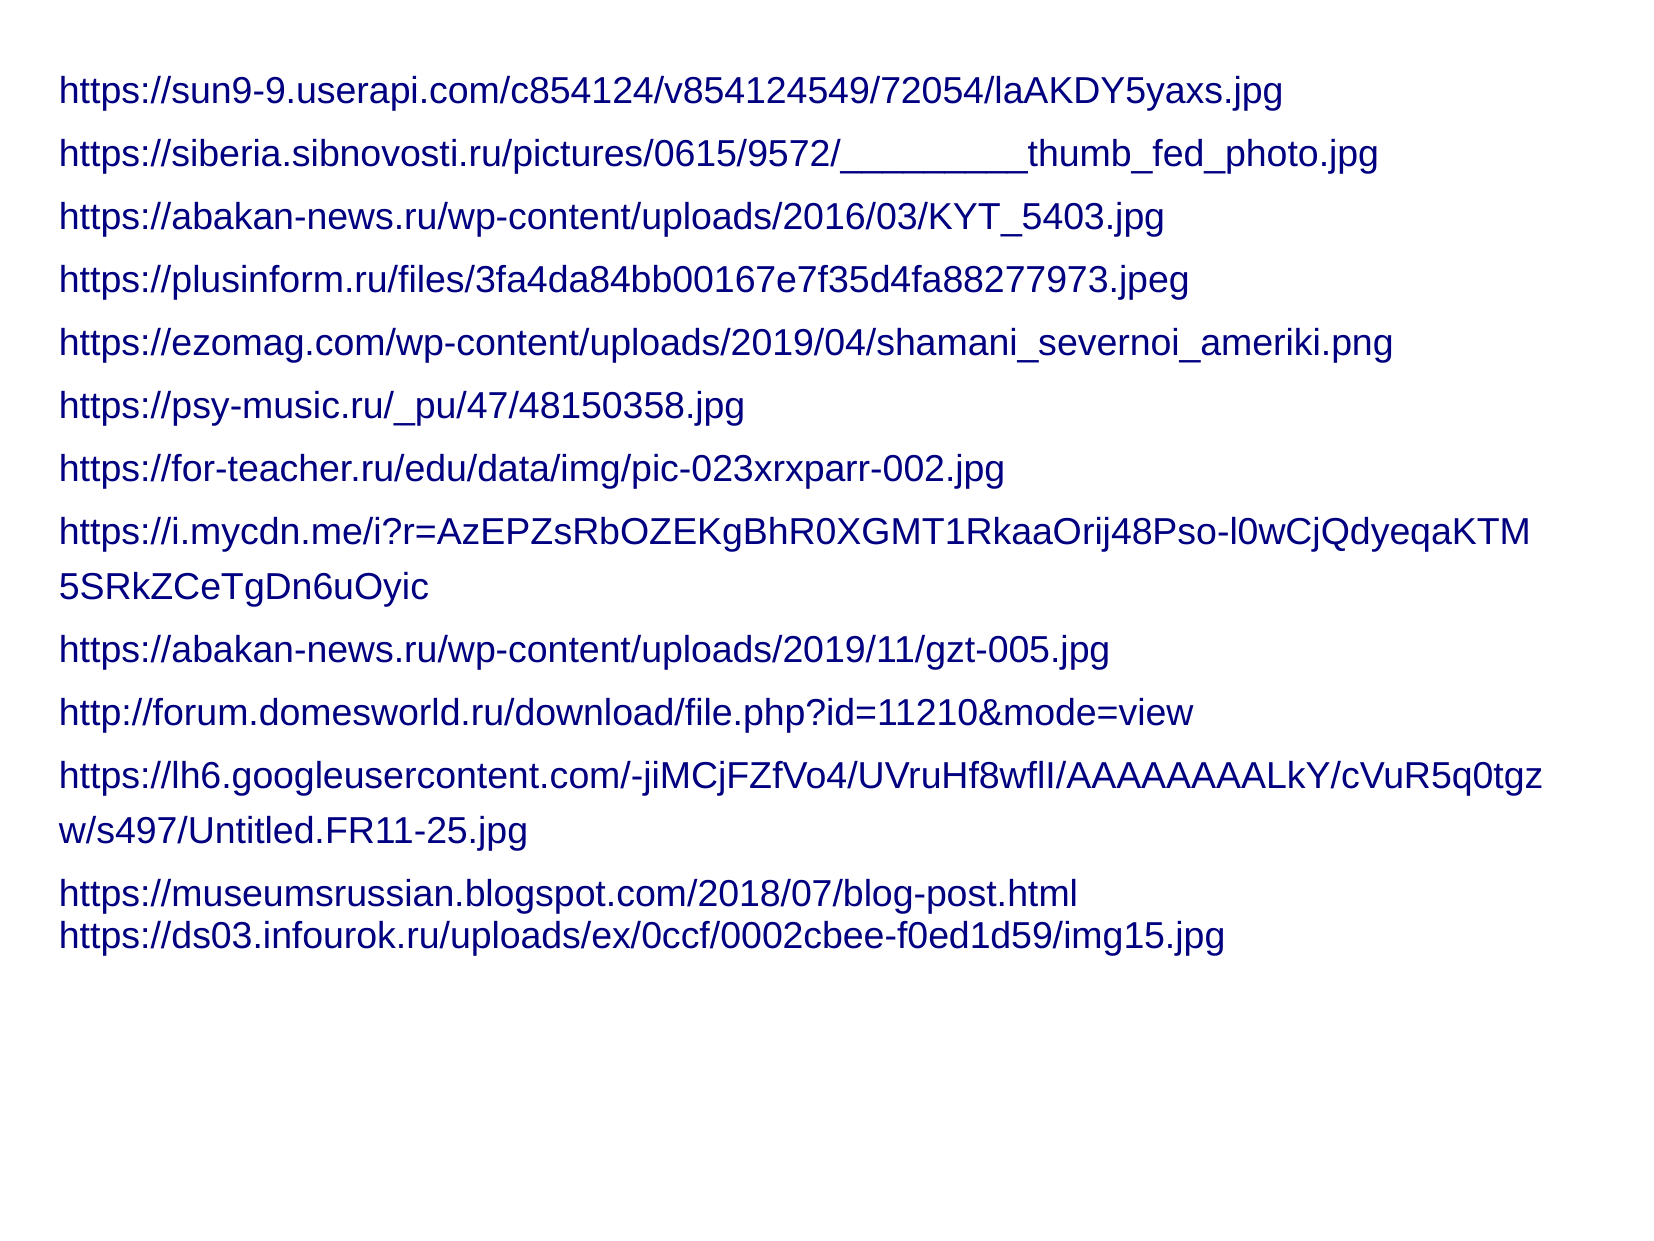

# https://sun9-9.userapi.com/c854124/v854124549/72054/laAKDY5yaxs.jpg
https://siberia.sibnovosti.ru/pictures/0615/9572/_________thumb_fed_photo.jpg
https://abakan-news.ru/wp-content/uploads/2016/03/KYT_5403.jpg
https://plusinform.ru/files/3fa4da84bb00167e7f35d4fa88277973.jpeg
https://ezomag.com/wp-content/uploads/2019/04/shamani_severnoi_ameriki.png
https://psy-music.ru/_pu/47/48150358.jpg
https://for-teacher.ru/edu/data/img/pic-023xrxparr-002.jpg
https://i.mycdn.me/i?r=AzEPZsRbOZEKgBhR0XGMT1RkaaOrij48Pso-l0wCjQdyeqaKTM5SRkZCeTgDn6uOyic
https://abakan-news.ru/wp-content/uploads/2019/11/gzt-005.jpg
http://forum.domesworld.ru/download/file.php?id=11210&mode=view
https://lh6.googleusercontent.com/-jiMCjFZfVo4/UVruHf8wflI/AAAAAAAALkY/cVuR5q0tgzw/s497/Untitled.FR11-25.jpg
https://museumsrussian.blogspot.com/2018/07/blog-post.html
https://ds03.infourok.ru/uploads/ex/0ccf/0002cbee-f0ed1d59/img15.jpg